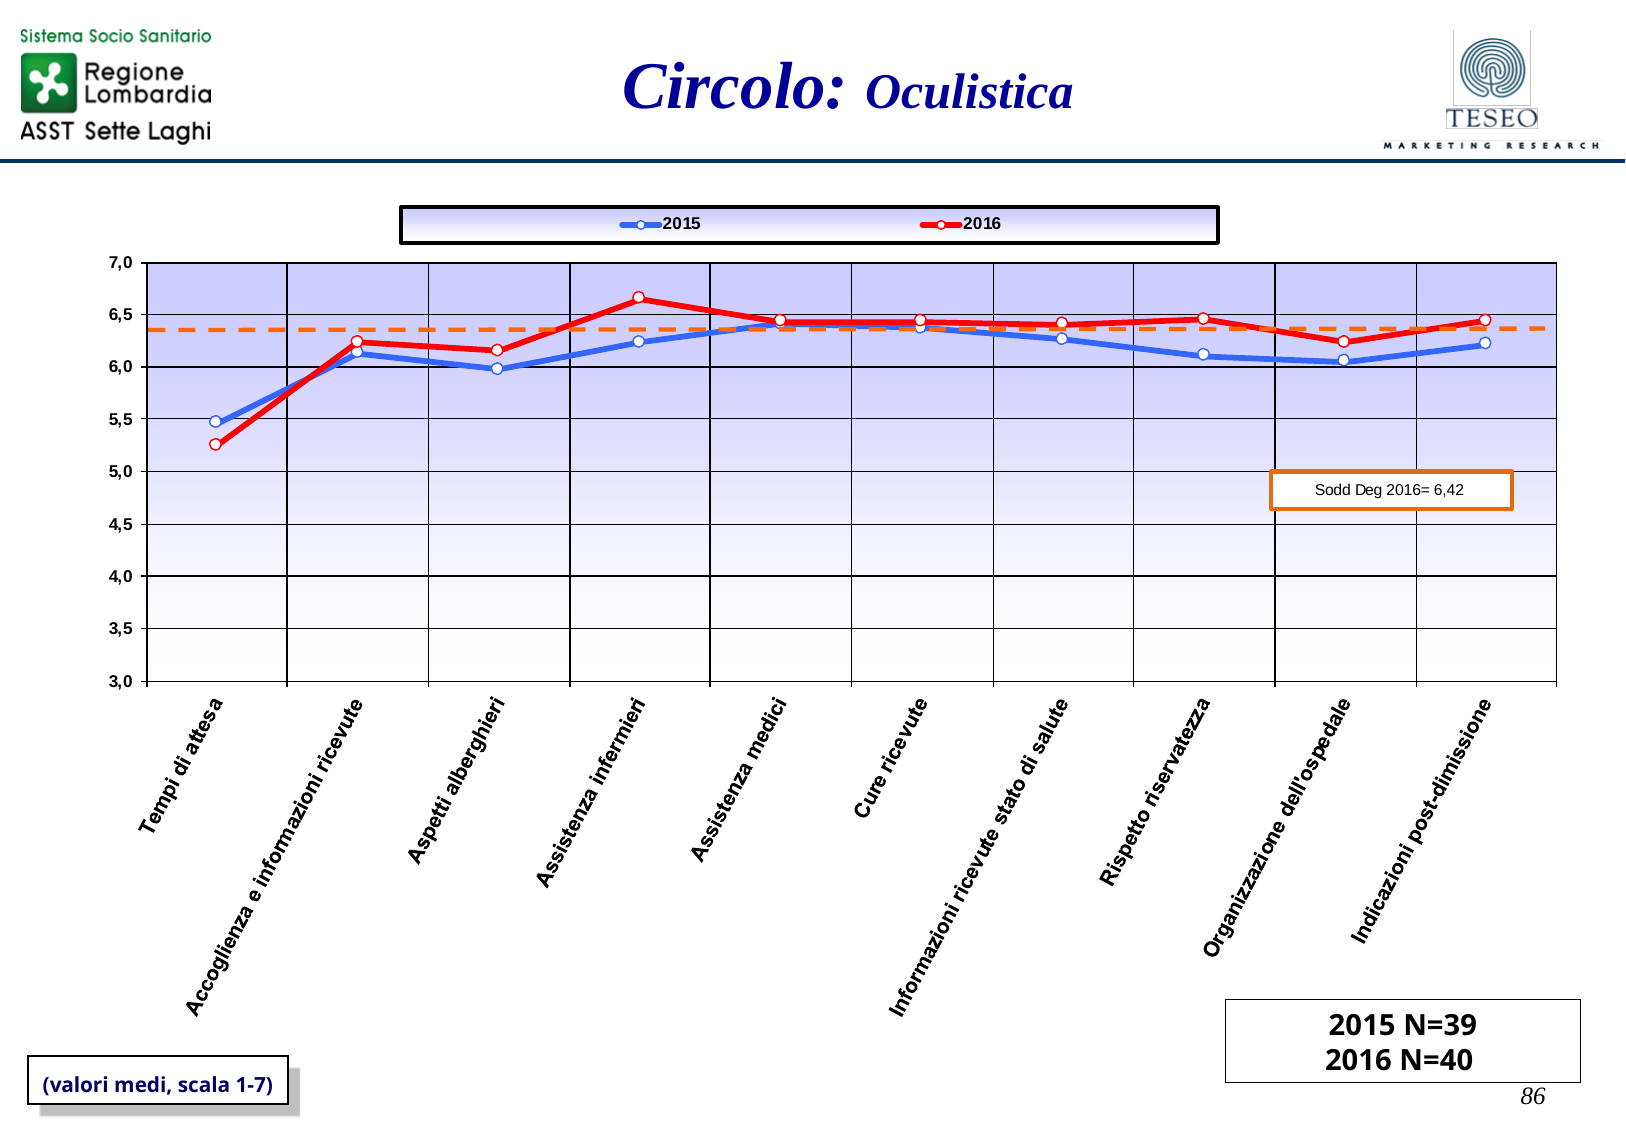

Circolo: Oculistica
2015 N=39
2016 N=40
(valori medi, scala 1-7)